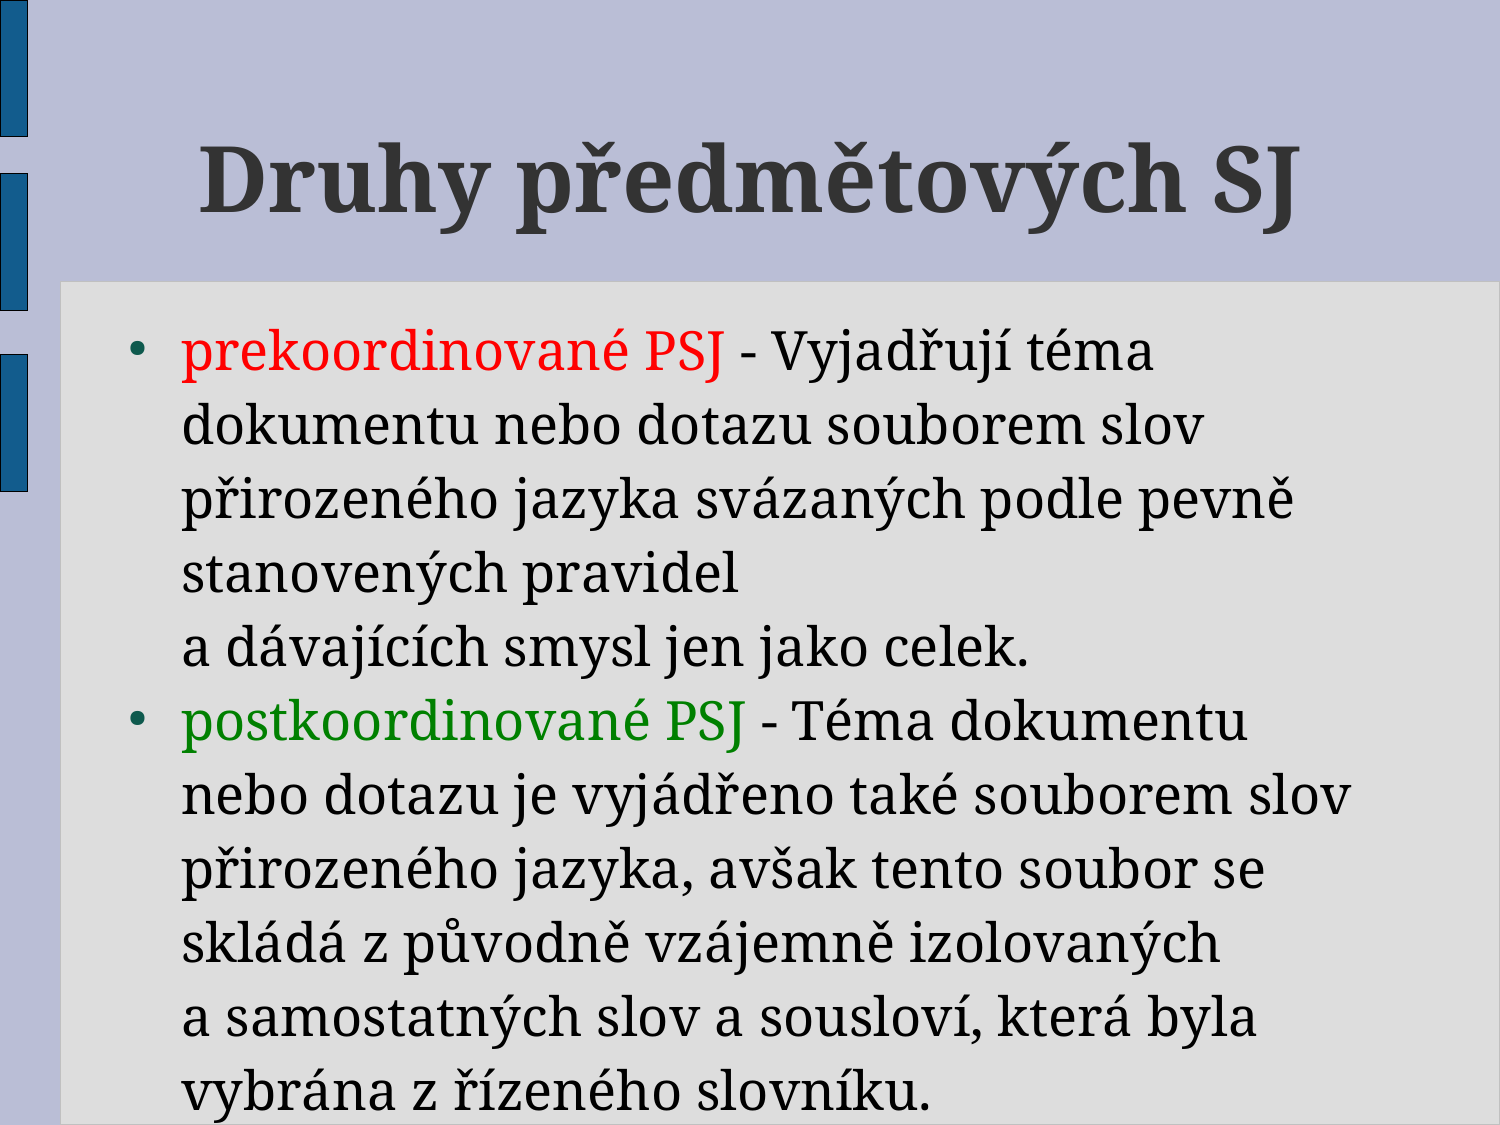

Druhy předmětových SJ
# prekoordinované PSJ - Vyjadřují téma dokumentu nebo dotazu souborem slov přirozeného jazyka svázaných podle pevně stanovených pravidel a dávajících smysl jen jako celek.
postkoordinované PSJ - Téma dokumentu nebo dotazu je vyjádřeno také souborem slov přirozeného jazyka, avšak tento soubor se skládá z původně vzájemně izolovaných
a samostatných slov a sousloví, která byla vybrána z řízeného slovníku.
(Kovář, 1984, s. 132 - 133)